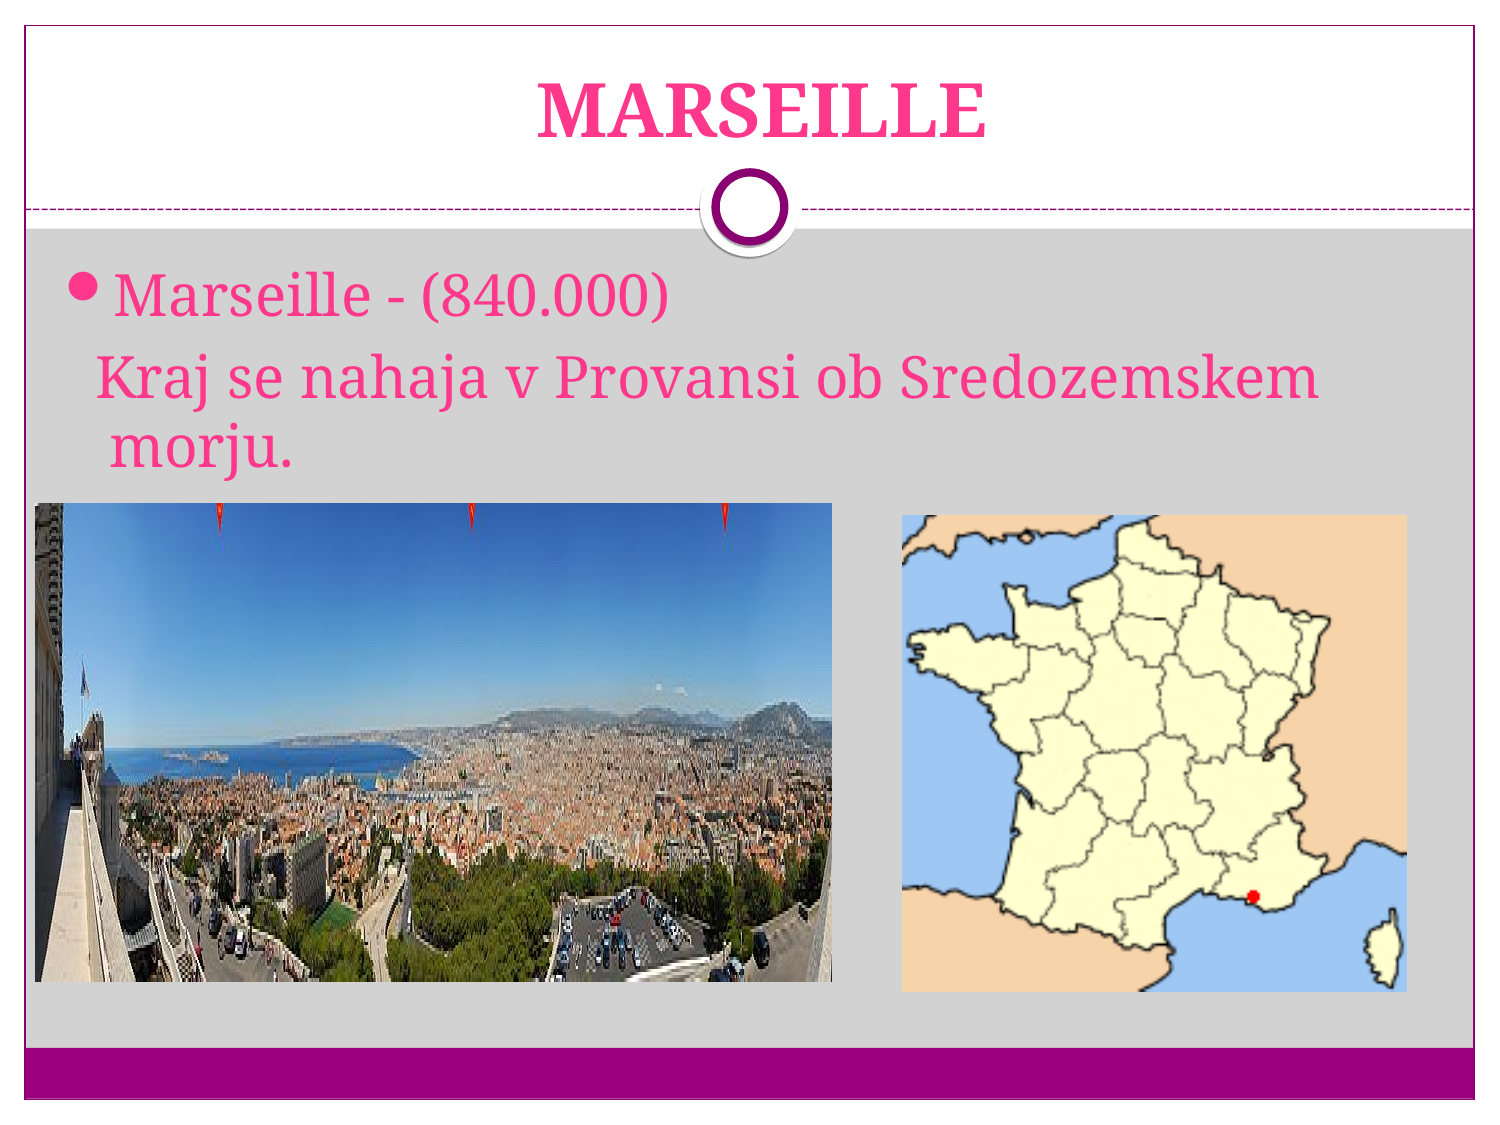

# MARSEILLE
Marseille - (840.000)
 Kraj se nahaja v Provansi ob Sredozemskem morju.